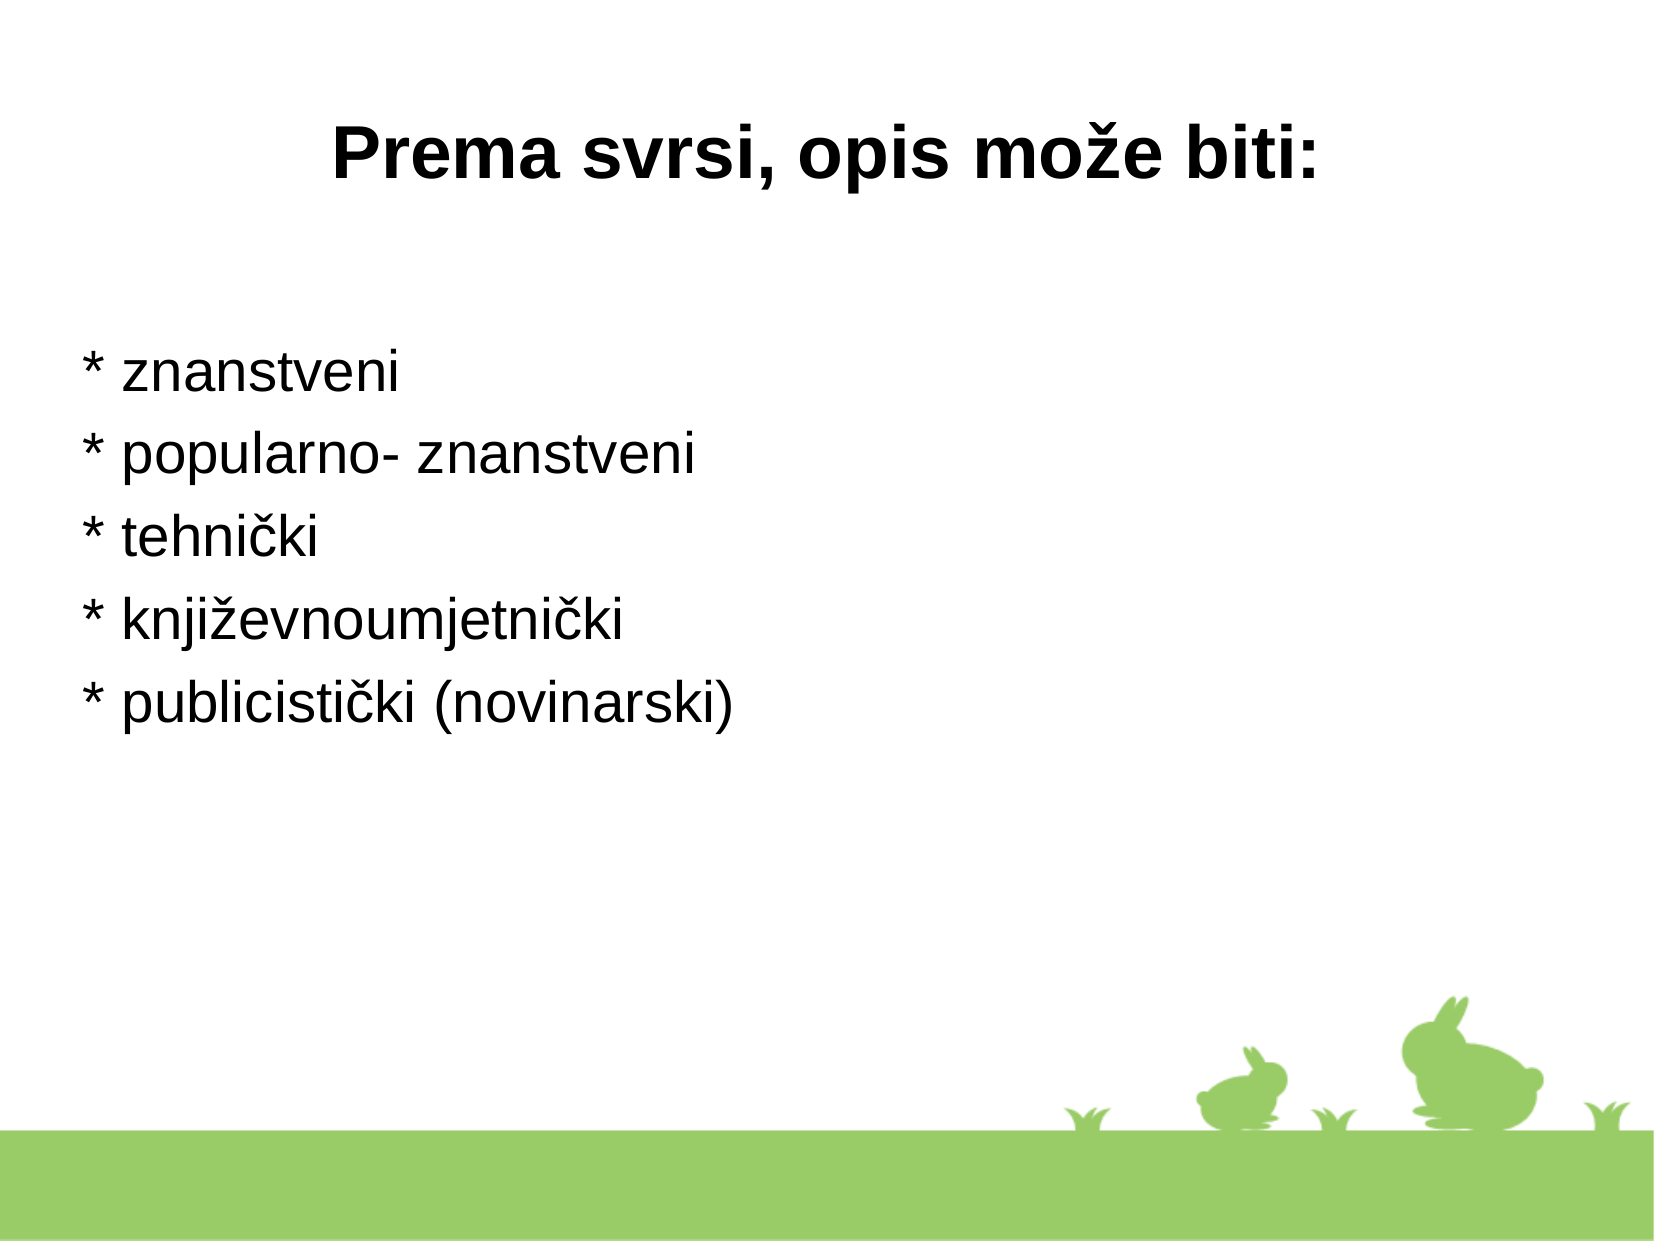

# Prema svrsi, opis može biti:
* znanstveni
* popularno- znanstveni
* tehnički
* književnoumjetnički
* publicistički (novinarski)